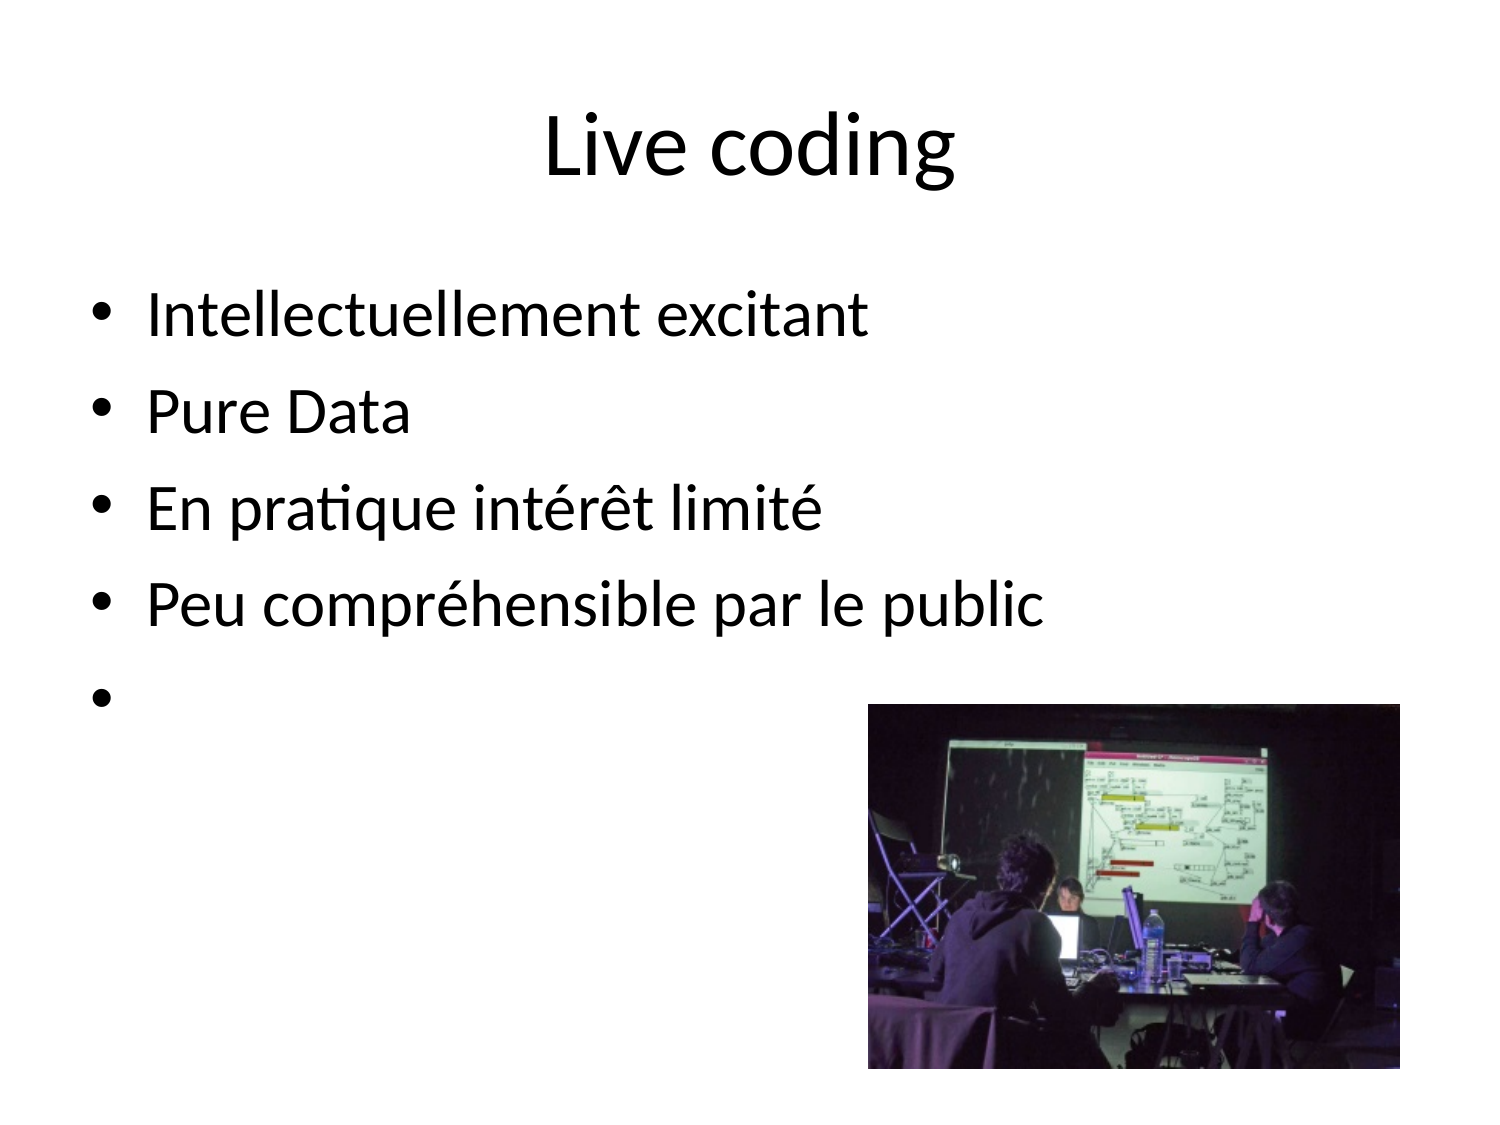

# Live coding
Intellectuellement excitant
Pure Data
En pratique intérêt limité
Peu compréhensible par le public